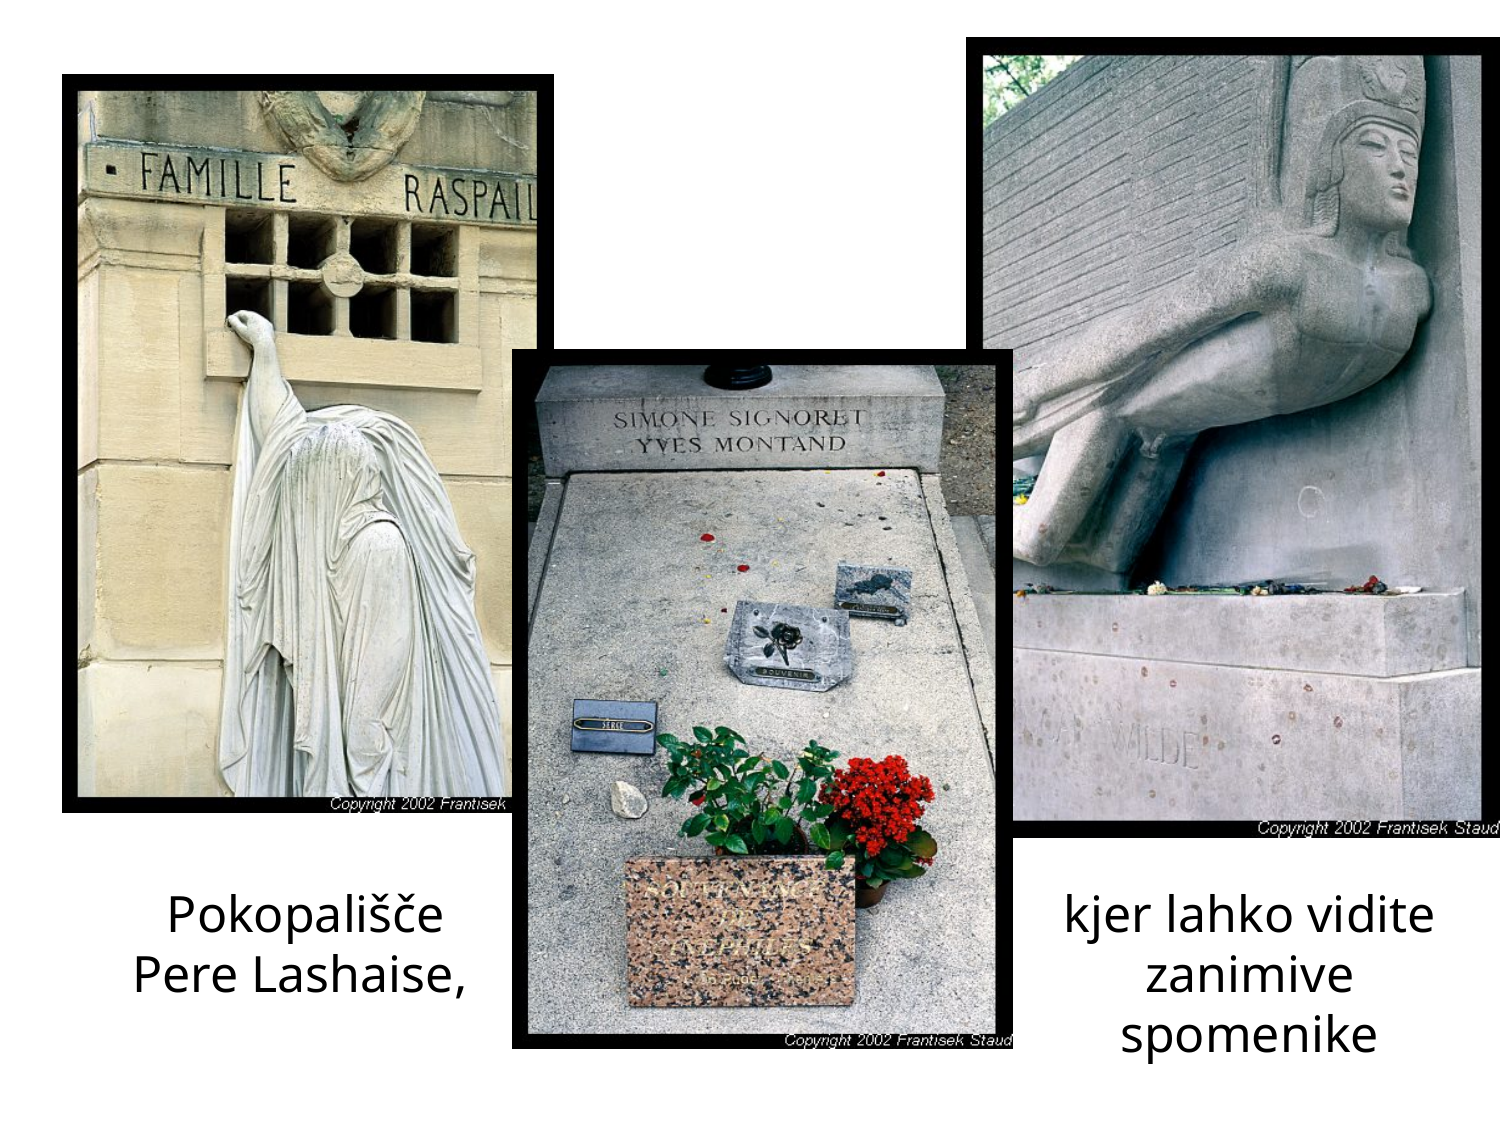

Pokopališče Pere Lashaise,
kjer lahko vidite zanimive spomenike